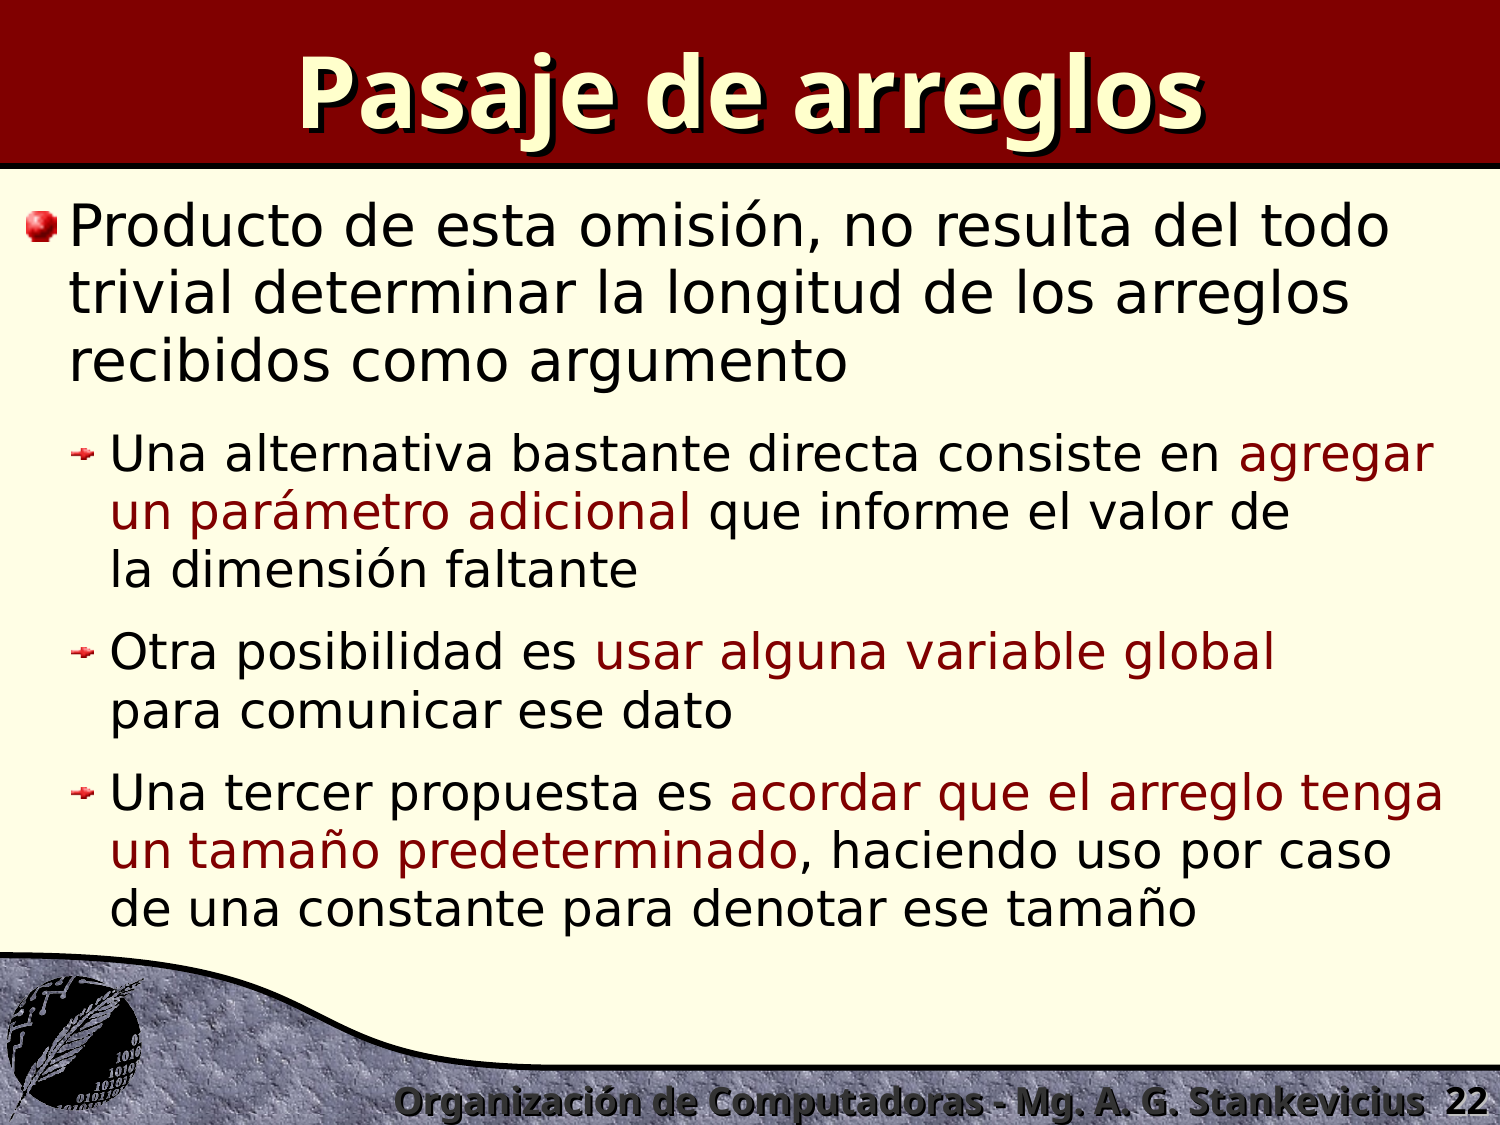

# Pasaje de arreglos
Producto de esta omisión, no resulta del todo trivial determinar la longitud de los arreglos recibidos como argumento
Una alternativa bastante directa consiste en agregar un parámetro adicional que informe el valor de
la dimensión faltante
Otra posibilidad es usar alguna variable global
para comunicar ese dato
Una tercer propuesta es acordar que el arreglo tenga un tamaño predeterminado, haciendo uso por caso
de una constante para denotar ese tamaño
22